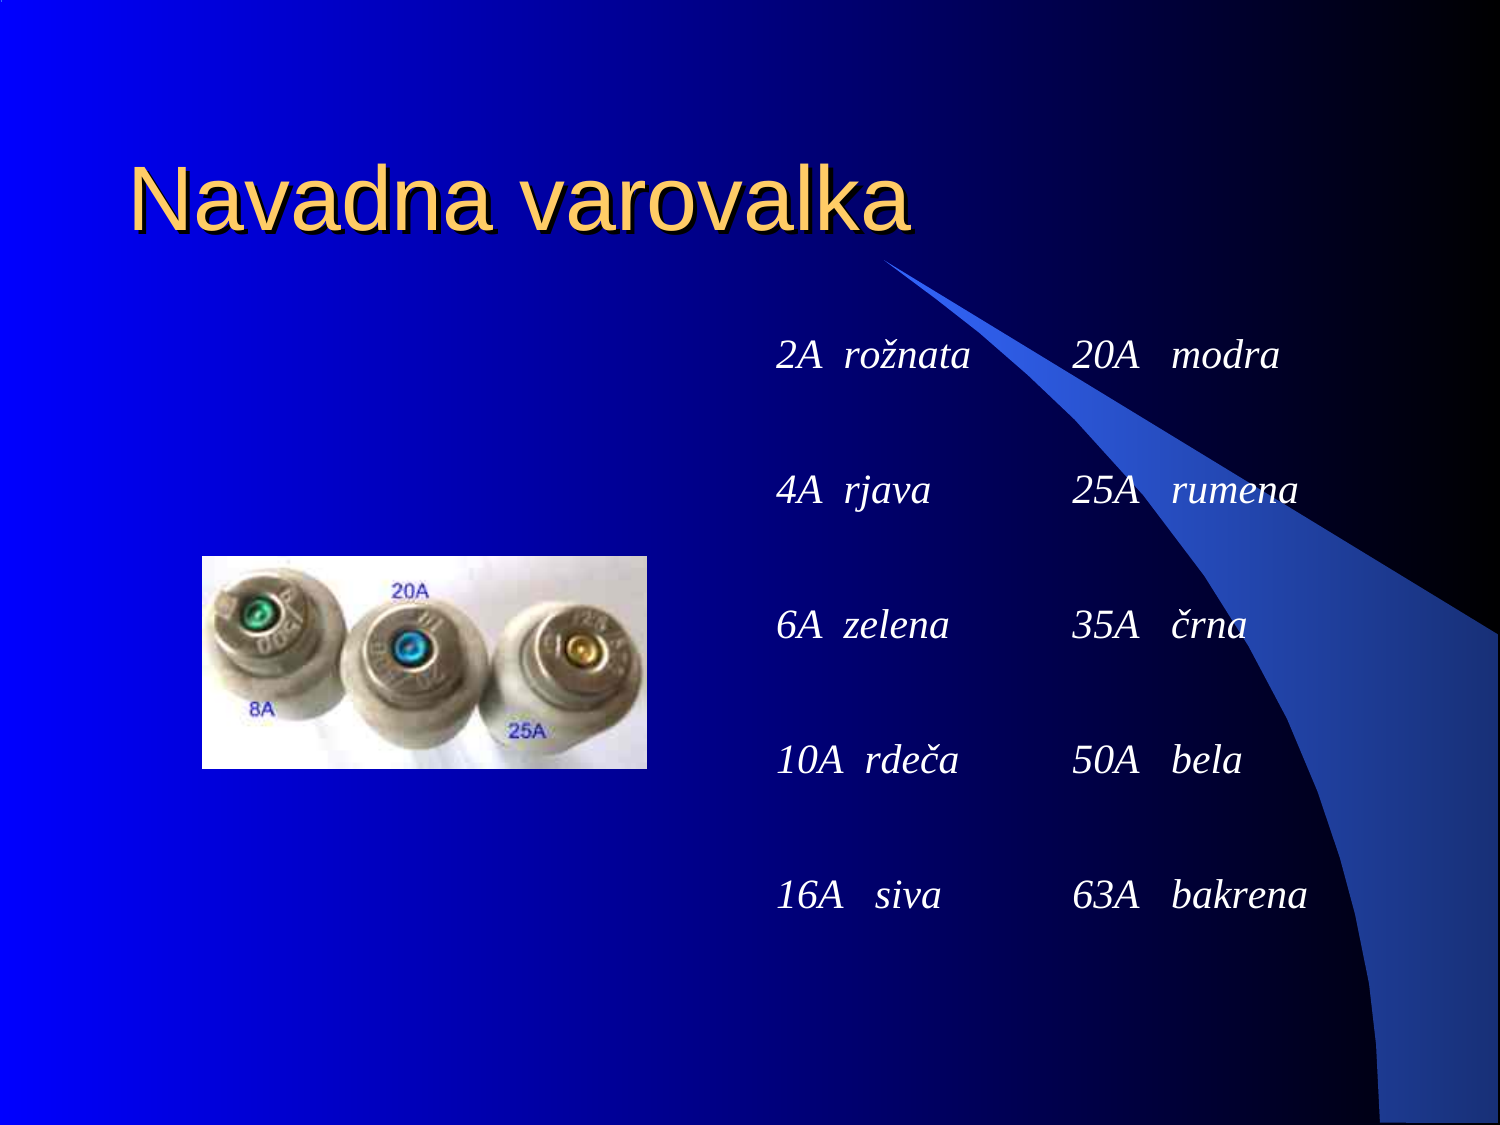

# Navadna varovalka
| 2A rožnata | 20A modra |
| --- | --- |
| 4A rjava | 25A rumena |
| 6A zelena | 35A črna |
| 10A rdeča | 50A bela |
| 16A siva | 63A bakrena |